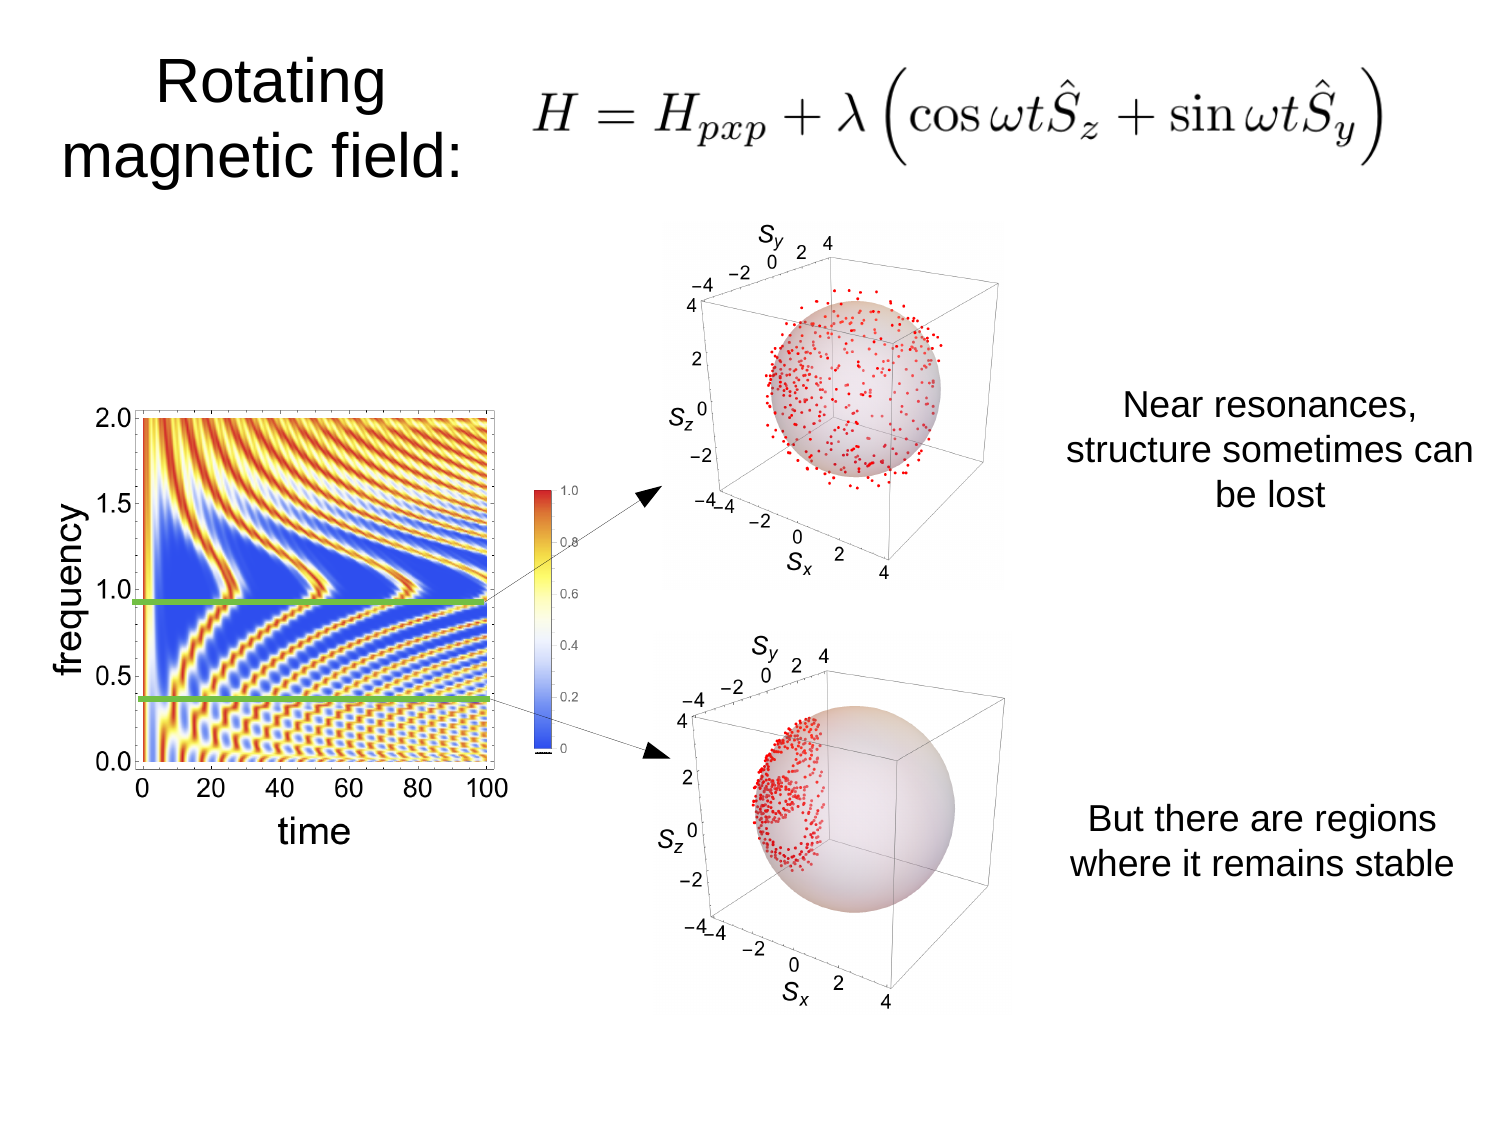

Rotating magnetic field:
Near resonances, structure sometimes can be lost
But there are regions where it remains stable